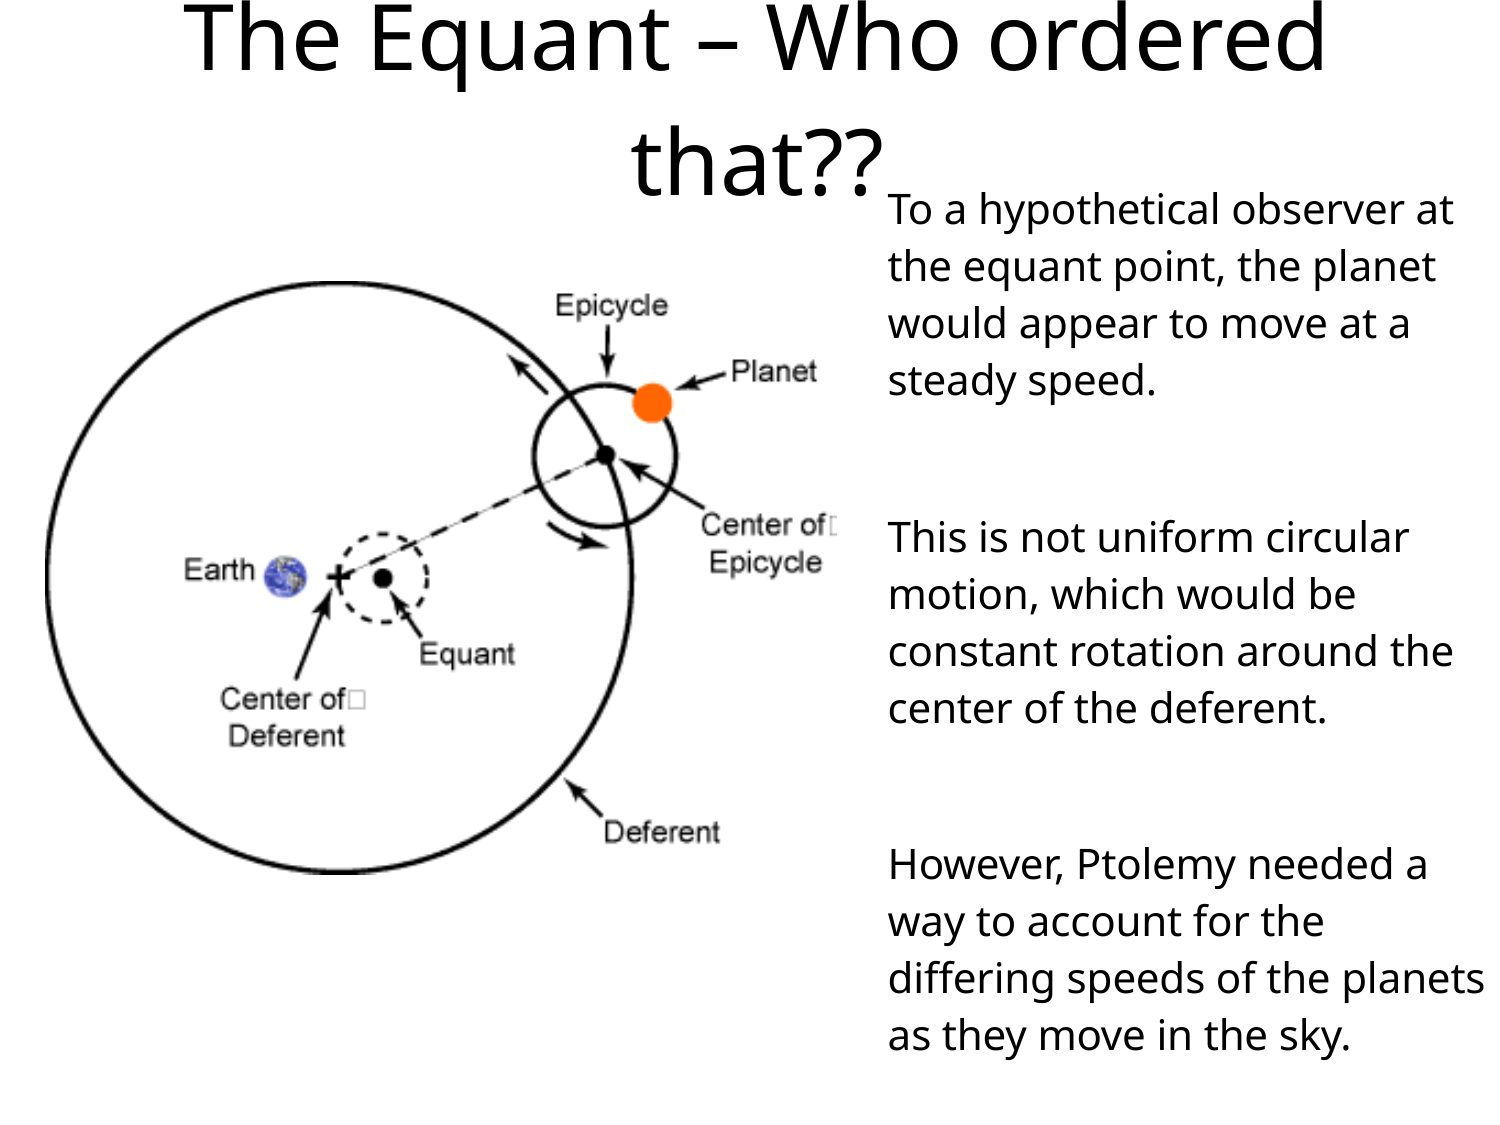

# The Equant – Who ordered that??
To a hypothetical observer at the equant point, the planet would appear to move at a steady speed.
This is not uniform circular motion, which would be constant rotation around the center of the deferent.
However, Ptolemy needed a way to account for the differing speeds of the planets as they move in the sky.